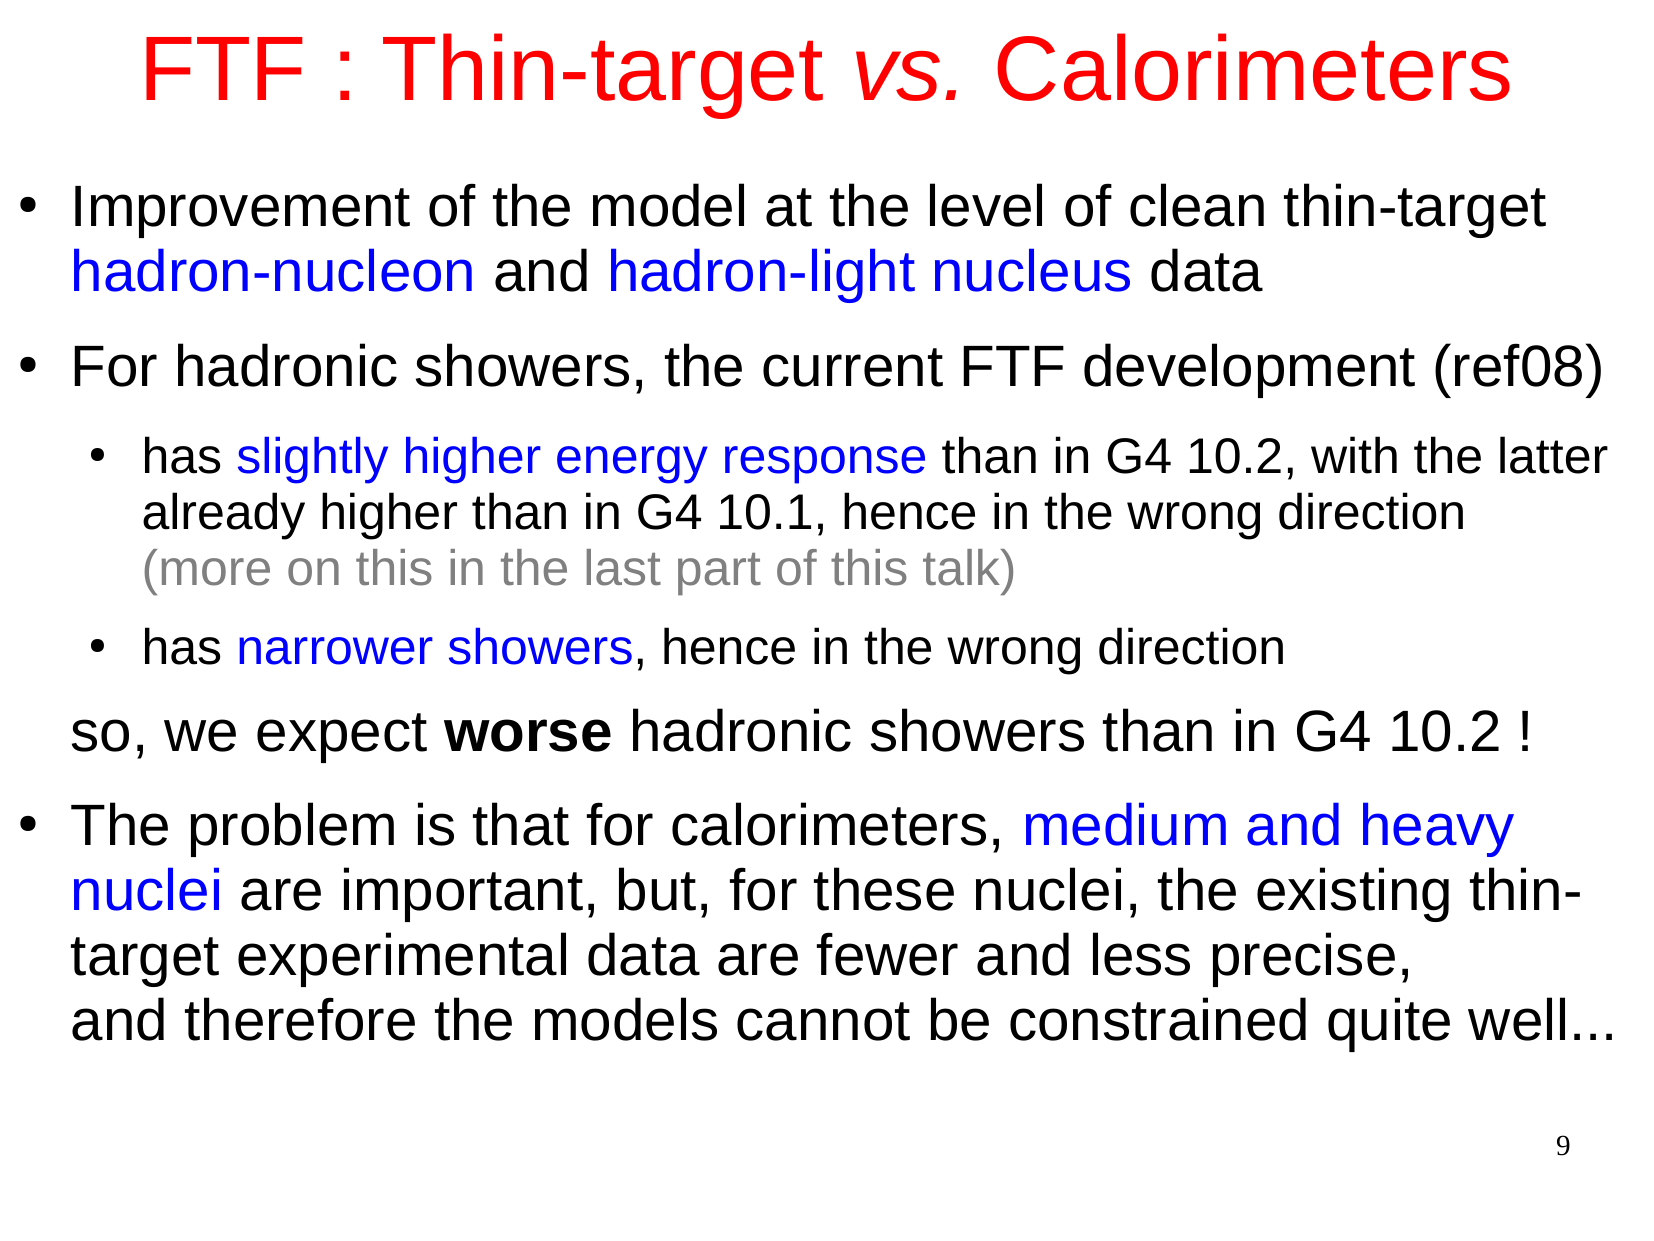

# FTF : Thin-target vs. Calorimeters
Improvement of the model at the level of clean thin-target hadron-nucleon and hadron-light nucleus data
For hadronic showers, the current FTF development (ref08)
has slightly higher energy response than in G4 10.2, with the latter already higher than in G4 10.1, hence in the wrong direction
(more on this in the last part of this talk)
has narrower showers, hence in the wrong direction
so, we expect worse hadronic showers than in G4 10.2 !
The problem is that for calorimeters, medium and heavy nuclei are important, but, for these nuclei, the existing thin-target experimental data are fewer and less precise,
and therefore the models cannot be constrained quite well...
9